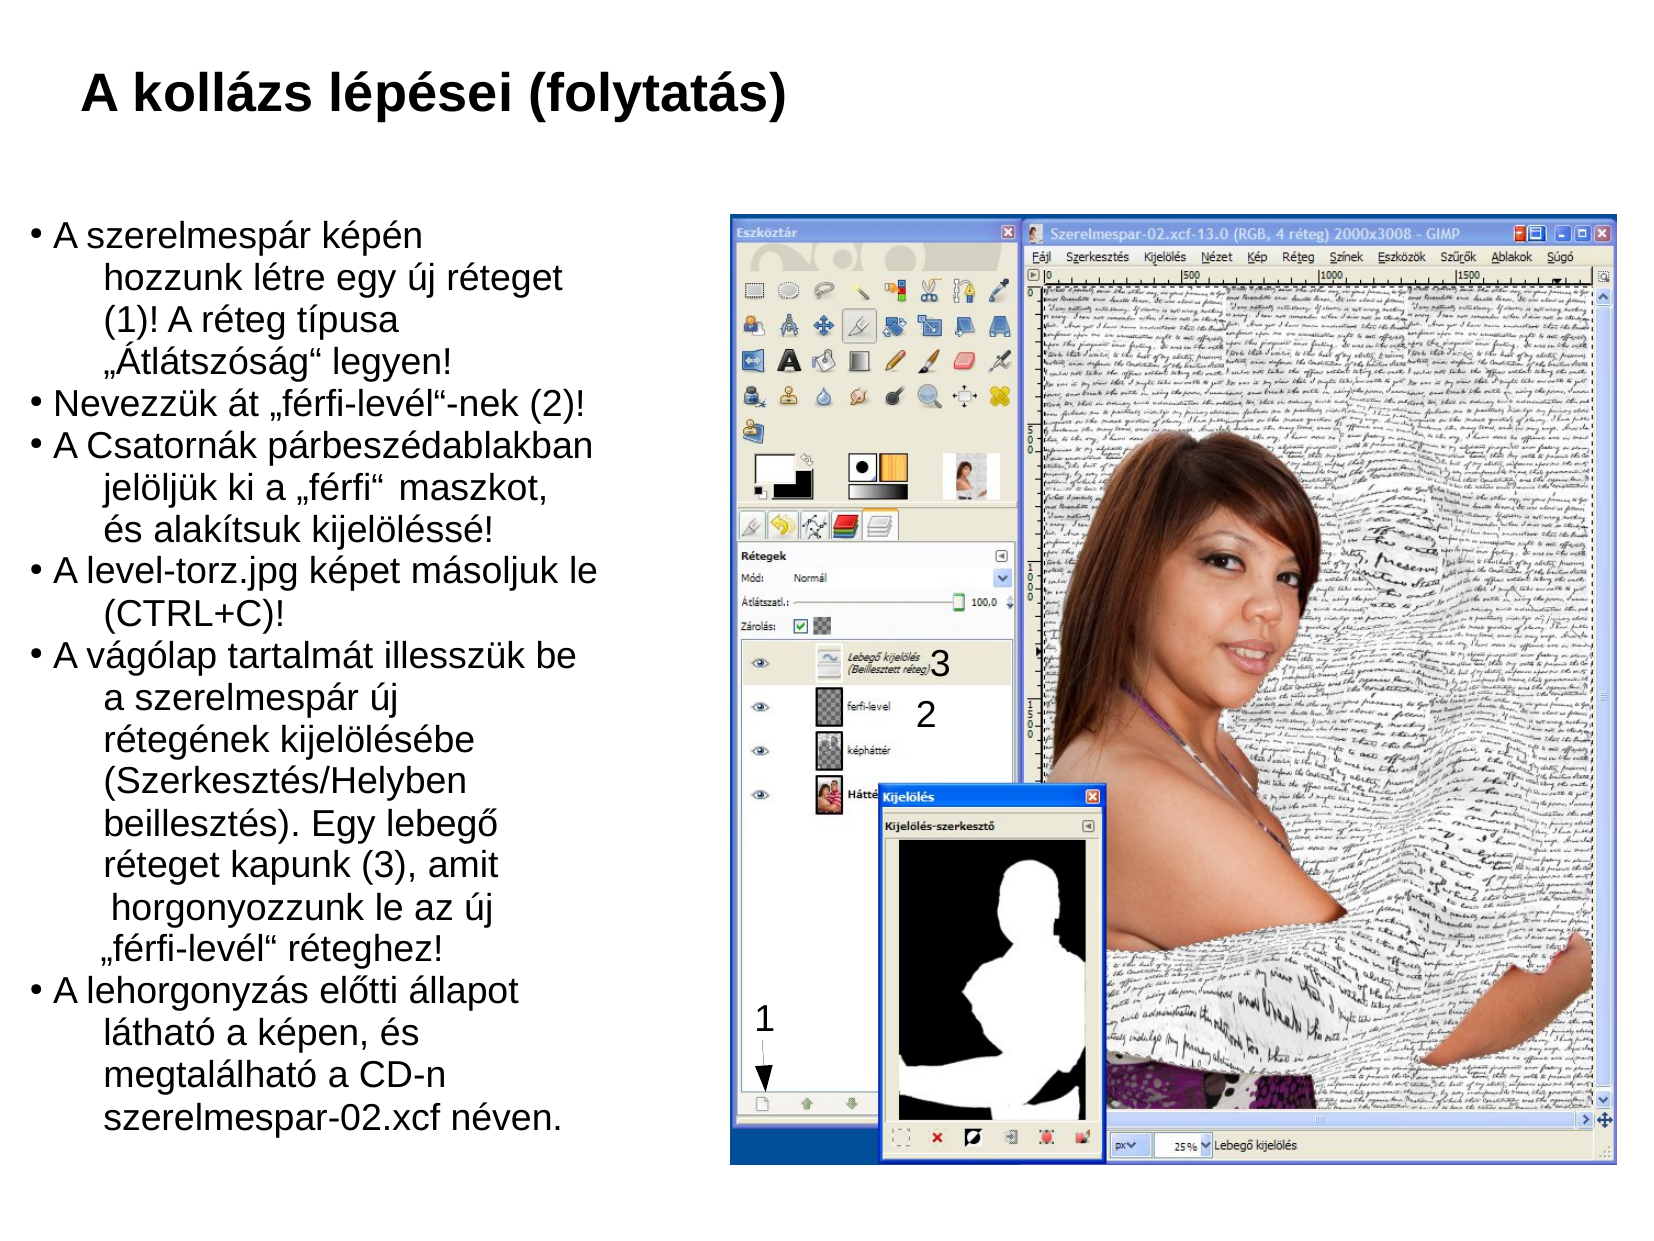

A kollázs lépései (folytatás)
 A szerelmespár képén 			hozzunk létre egy új réteget 	(1)! A réteg típusa
	„Átlátszóság“ legyen!
 Nevezzük át „férfi-levél“-nek (2)!
 A Csatornák párbeszédablakban 	jelöljük ki a „férfi“ 	maszkot,
	és alakítsuk kijelöléssé!
 A level-torz.jpg képet másoljuk le 	(CTRL+C)!
 A vágólap tartalmát illesszük be 	a szerelmespár új
	rétegének kijelölésébe
	(Szerkesztés/Helyben
	beillesztés). Egy lebegő
	réteget kapunk (3), amit
 horgonyozzunk le az új
„férfi-levél“ réteghez!
 A lehorgonyzás előtti állapot
	látható a képen, és
	megtalálható a CD-n
	szerelmespar-02.xcf néven.
3
2
1